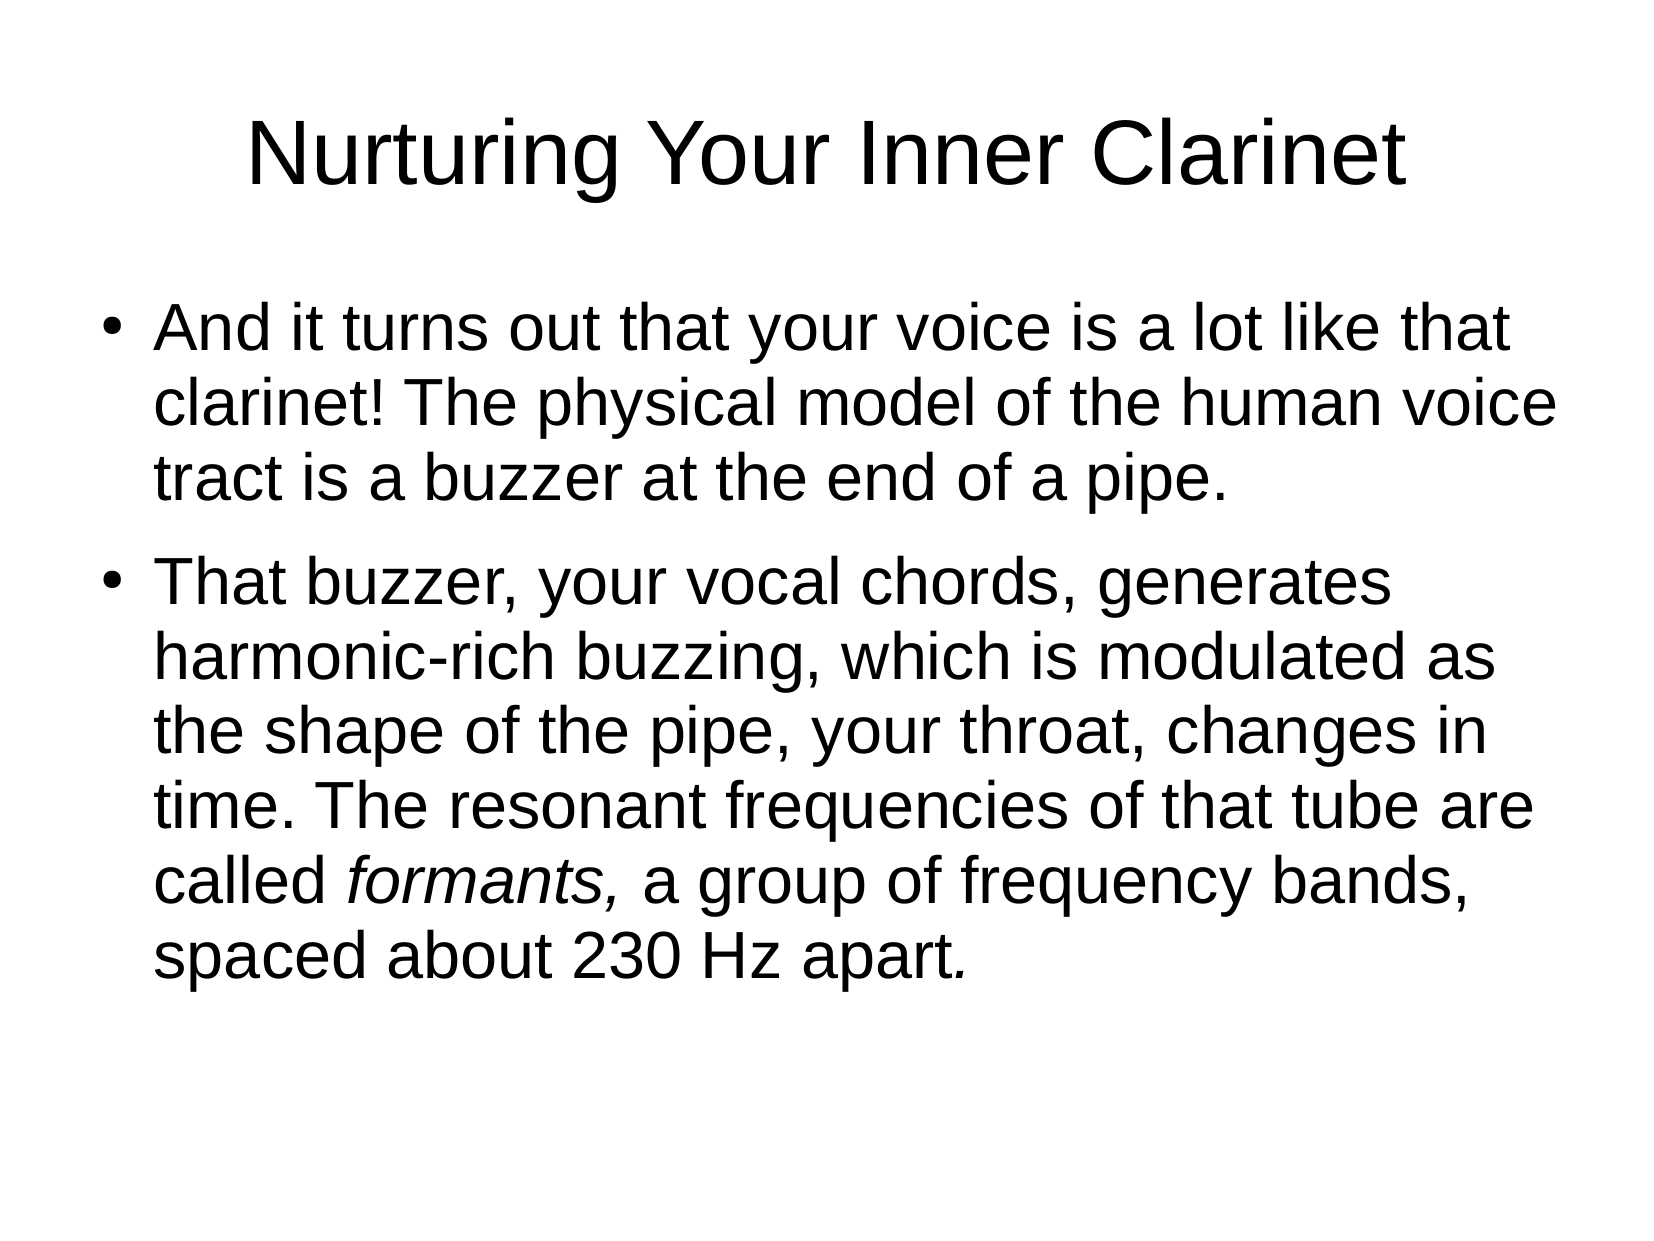

# Nurturing Your Inner Clarinet
And it turns out that your voice is a lot like that clarinet! The physical model of the human voice tract is a buzzer at the end of a pipe.
That buzzer, your vocal chords, generates harmonic-rich buzzing, which is modulated as the shape of the pipe, your throat, changes in time. The resonant frequencies of that tube are called formants, a group of frequency bands, spaced about 230 Hz apart.